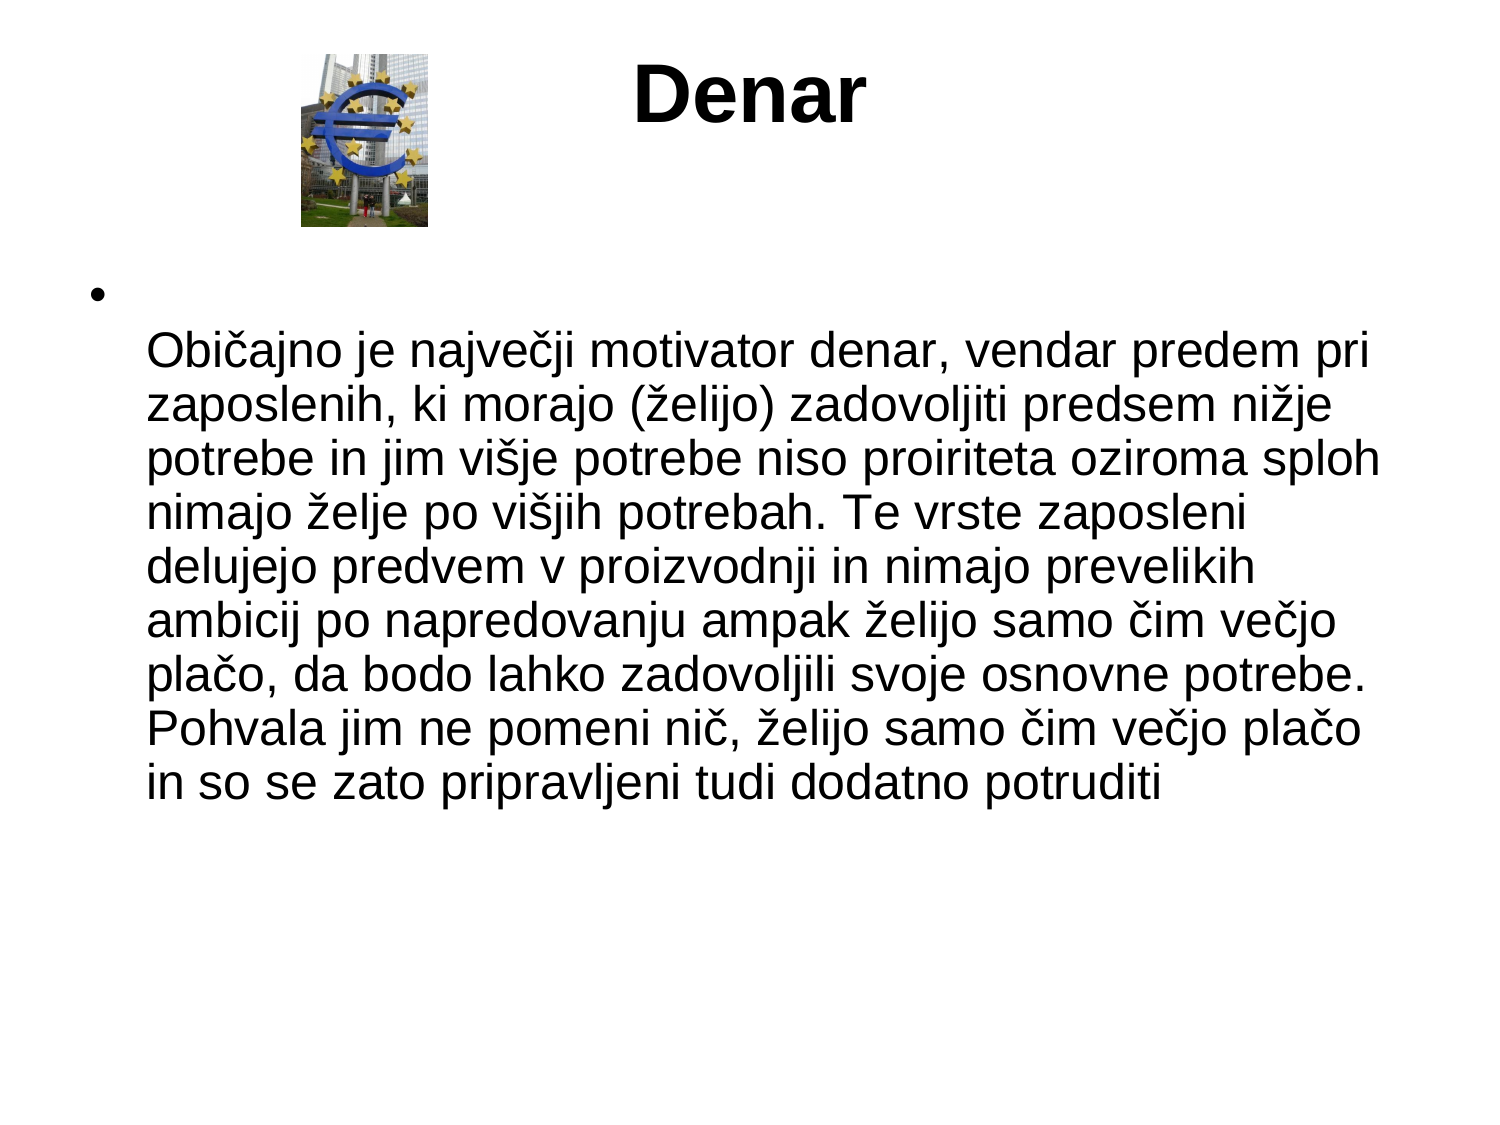

# Denar
Običajno je največji motivator denar, vendar predem pri zaposlenih, ki morajo (želijo) zadovoljiti predsem nižje potrebe in jim višje potrebe niso proiriteta oziroma sploh nimajo želje po višjih potrebah. Te vrste zaposleni delujejo predvem v proizvodnji in nimajo prevelikih ambicij po napredovanju ampak želijo samo čim večjo plačo, da bodo lahko zadovoljili svoje osnovne potrebe. Pohvala jim ne pomeni nič, želijo samo čim večjo plačo in so se zato pripravljeni tudi dodatno potruditi